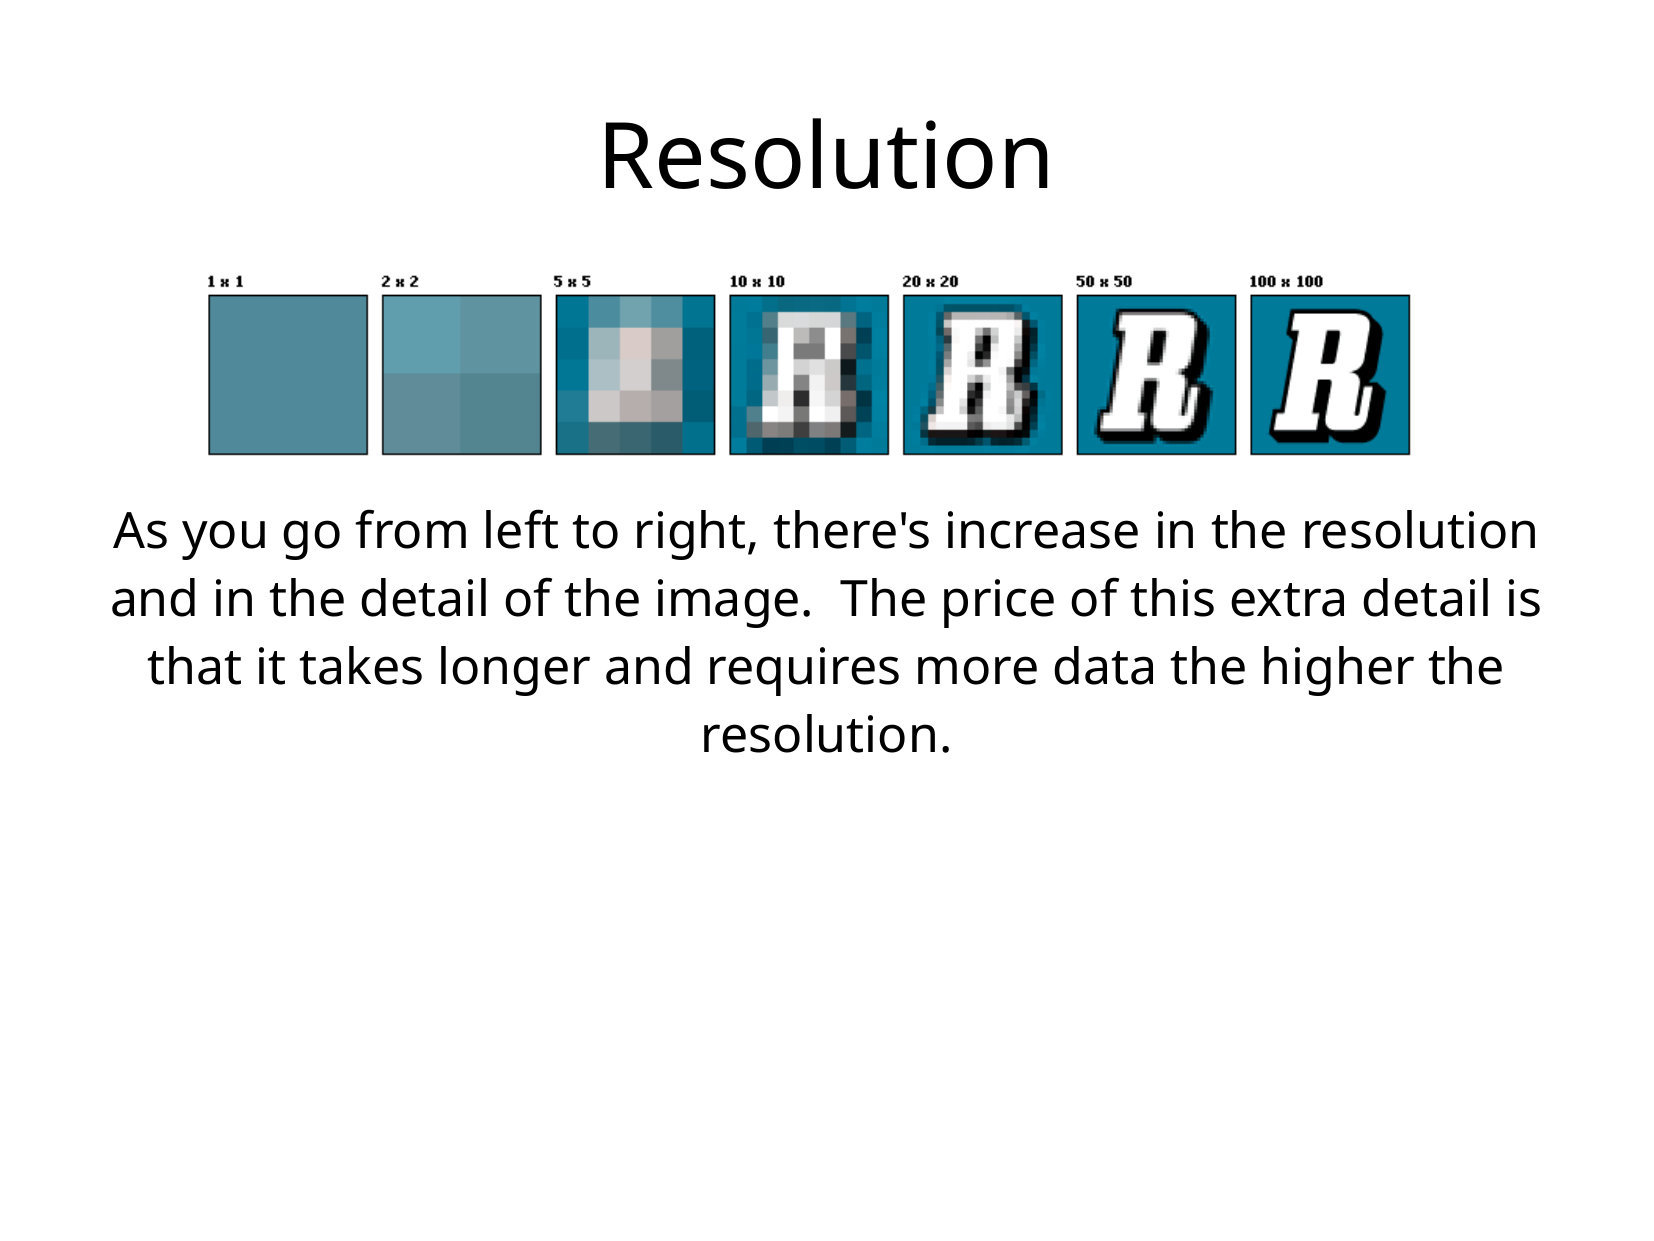

# Resolution
As you go from left to right, there's increase in the resolution and in the detail of the image. The price of this extra detail is that it takes longer and requires more data the higher the resolution.